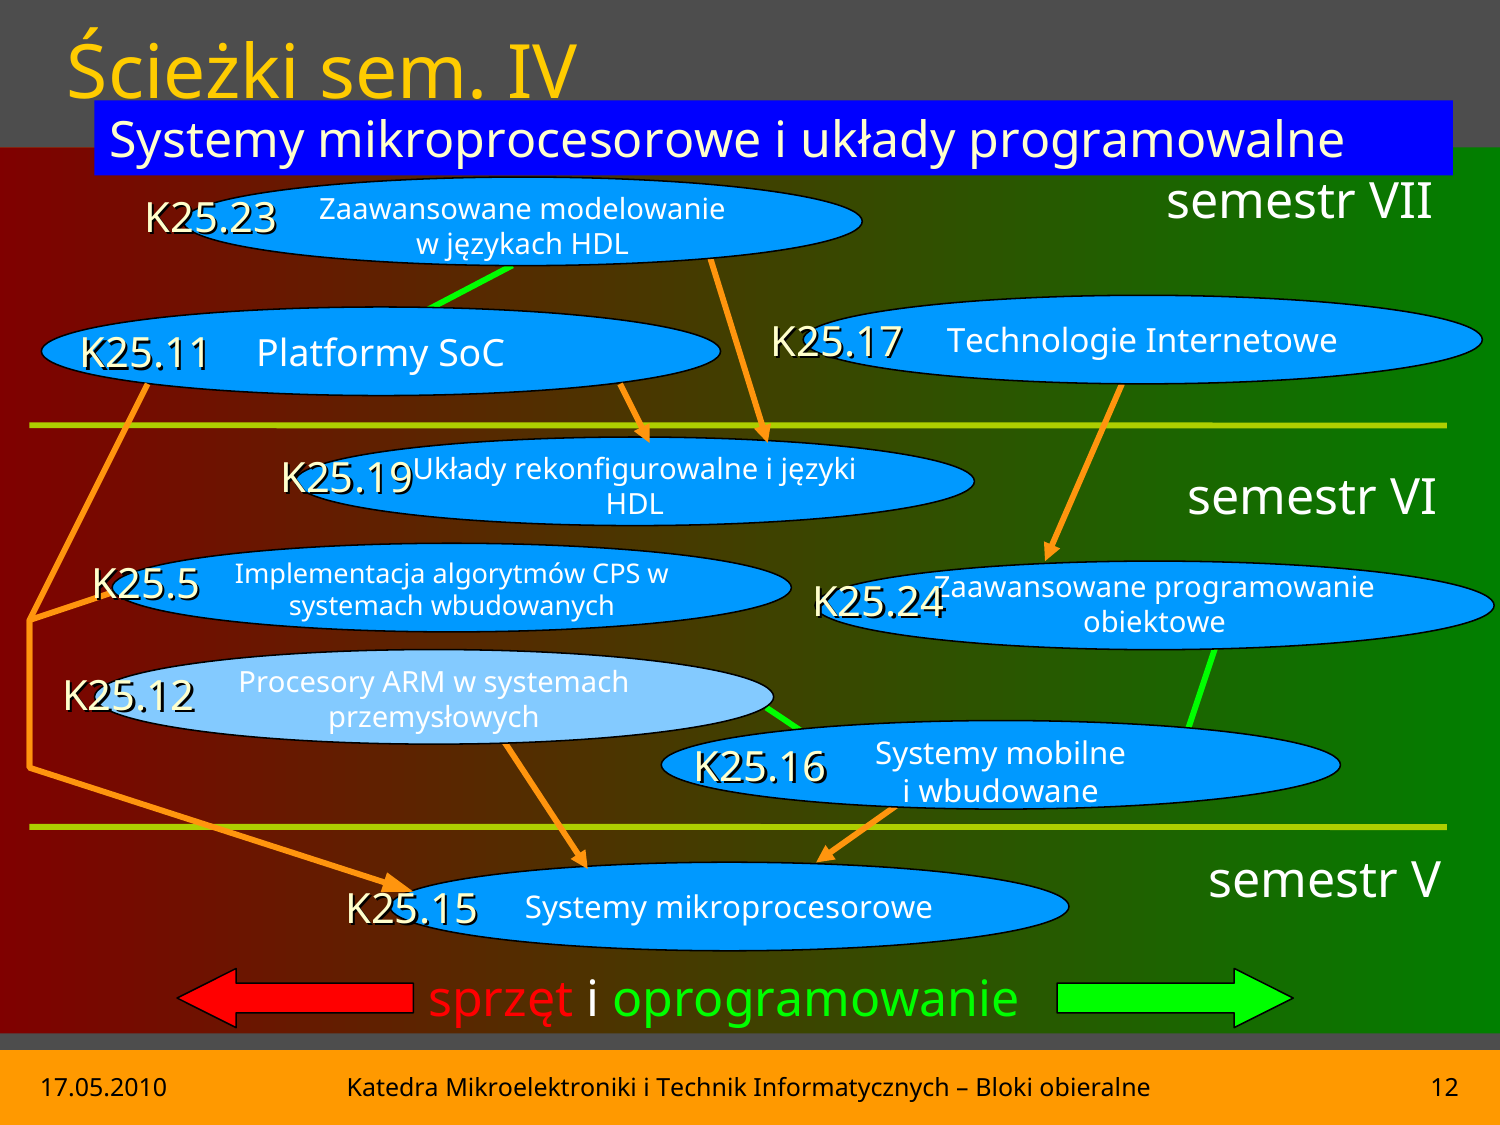

# Ścieżki sem. IV
Systemy mikroprocesorowe i układy programowalne
semestr VII
Zaawansowane modelowanie
w językach HDL
K25.23
Technologie Internetowe
Platformy SoC
K25.17
K25.11
Układy rekonfigurowalne i języki HDL
K25.19
semestr VI
Implementacja algorytmów CPS w systemach wbudowanych
K25.5
Zaawansowane programowanie obiektowe
K25.24
Procesory ARM w systemach przemysłowych
K25.12
Systemy mobilne i wbudowane
K25.16
semestr V
Systemy mikroprocesorowe
K25.15
sprzęt i oprogramowanie
17.05.2010
Katedra Mikroelektroniki i Technik Informatycznych – Bloki obieralne
12